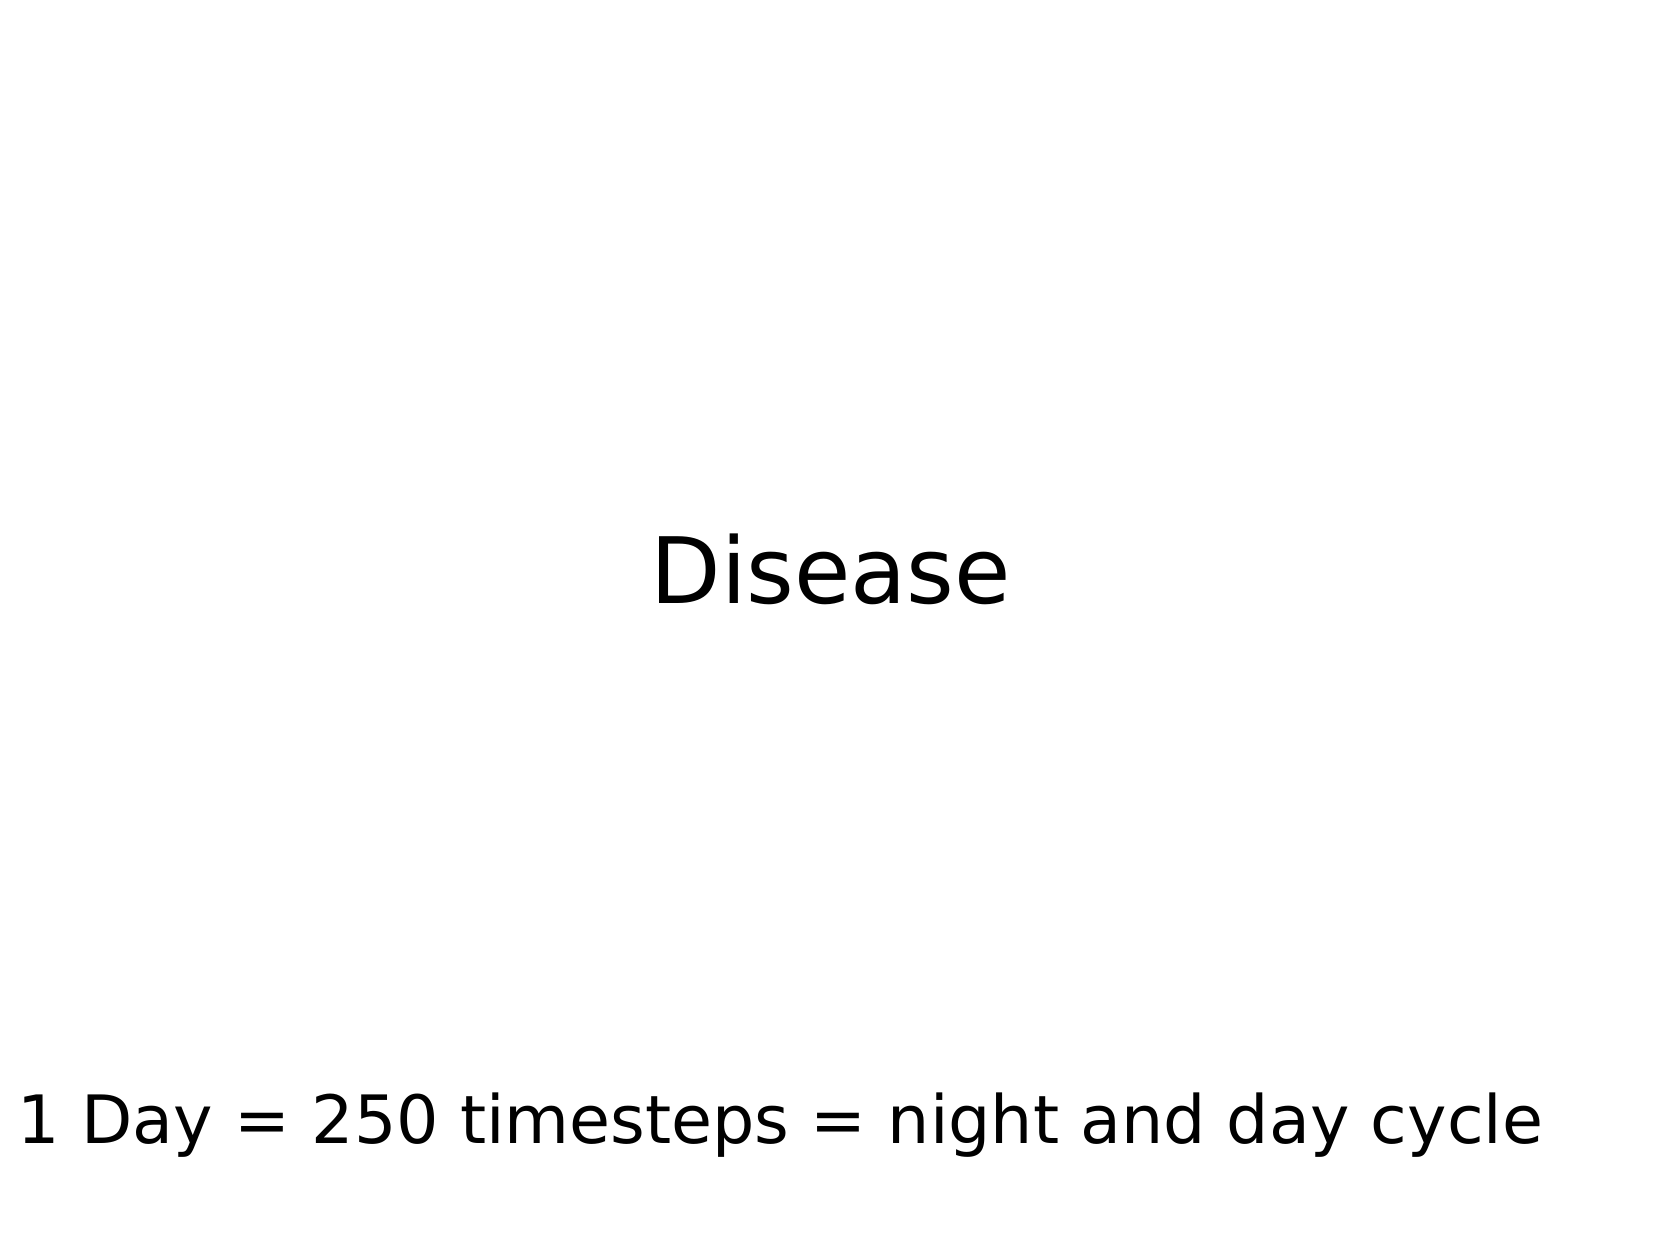

# Disease
1 Day = 250 timesteps = night and day cycle